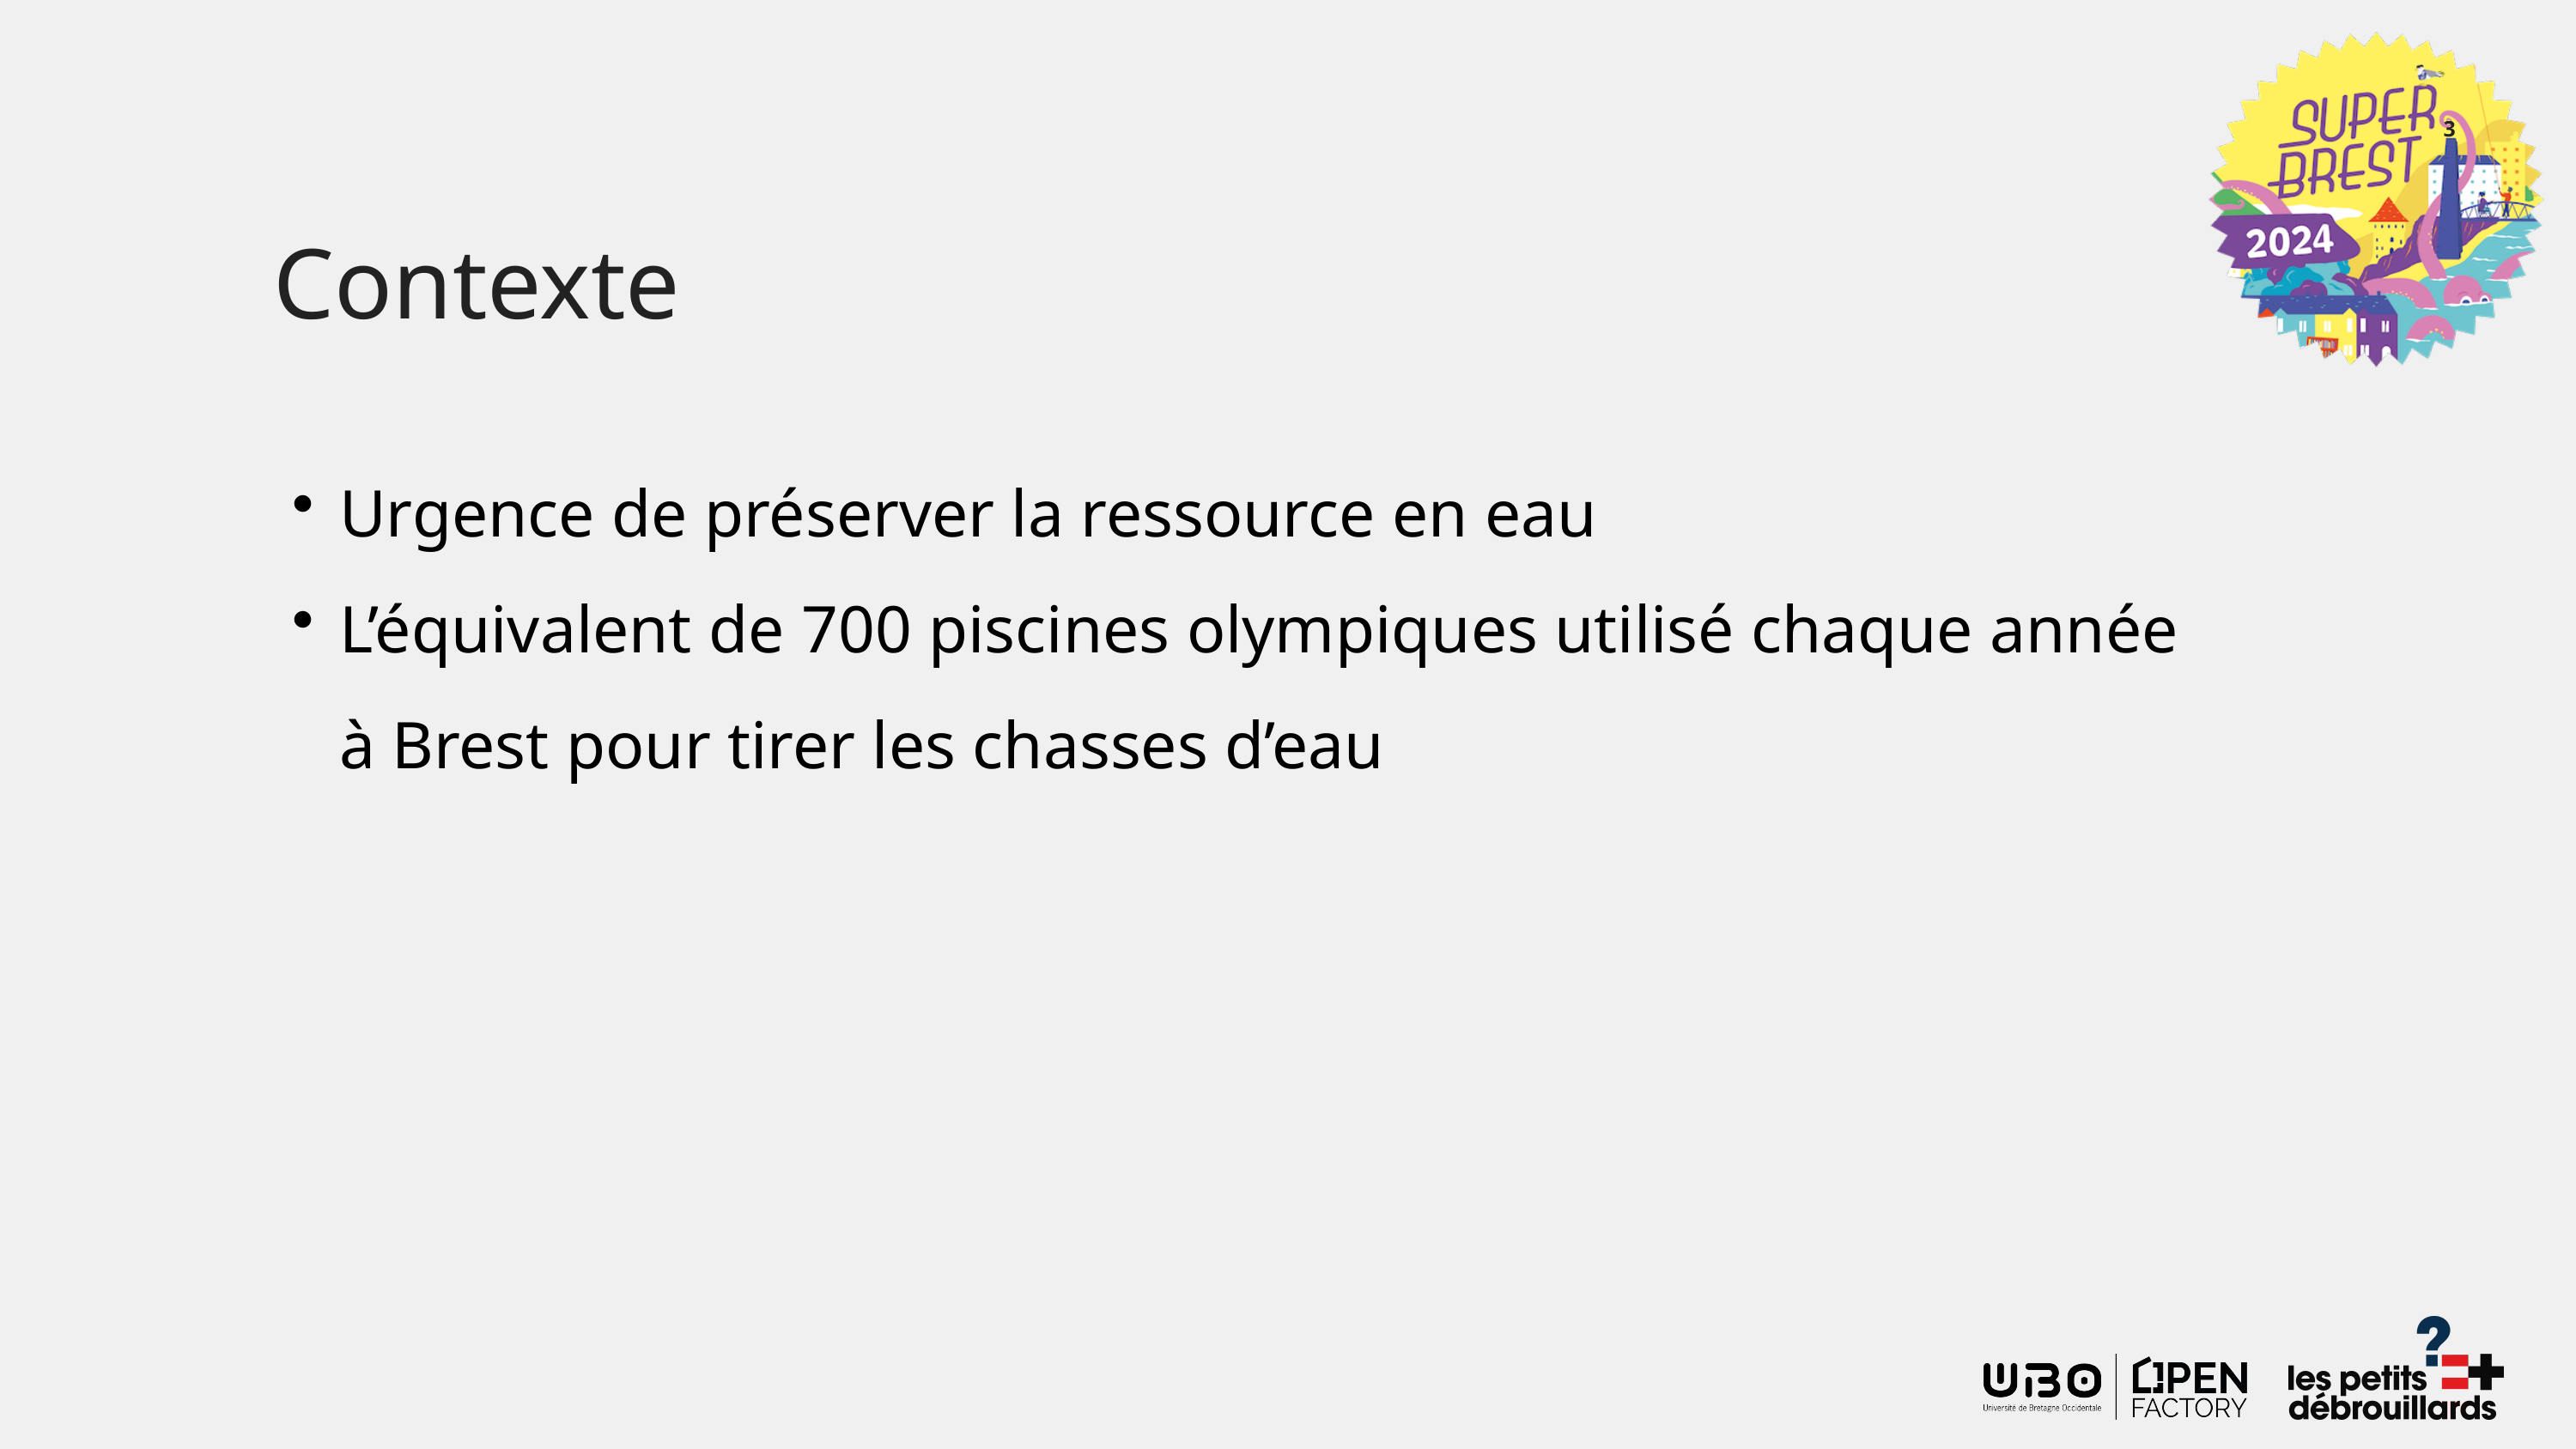

# Contexte
Urgence de préserver la ressource en eau
L’équivalent de 700 piscines olympiques utilisé chaque année à Brest pour tirer les chasses d’eau